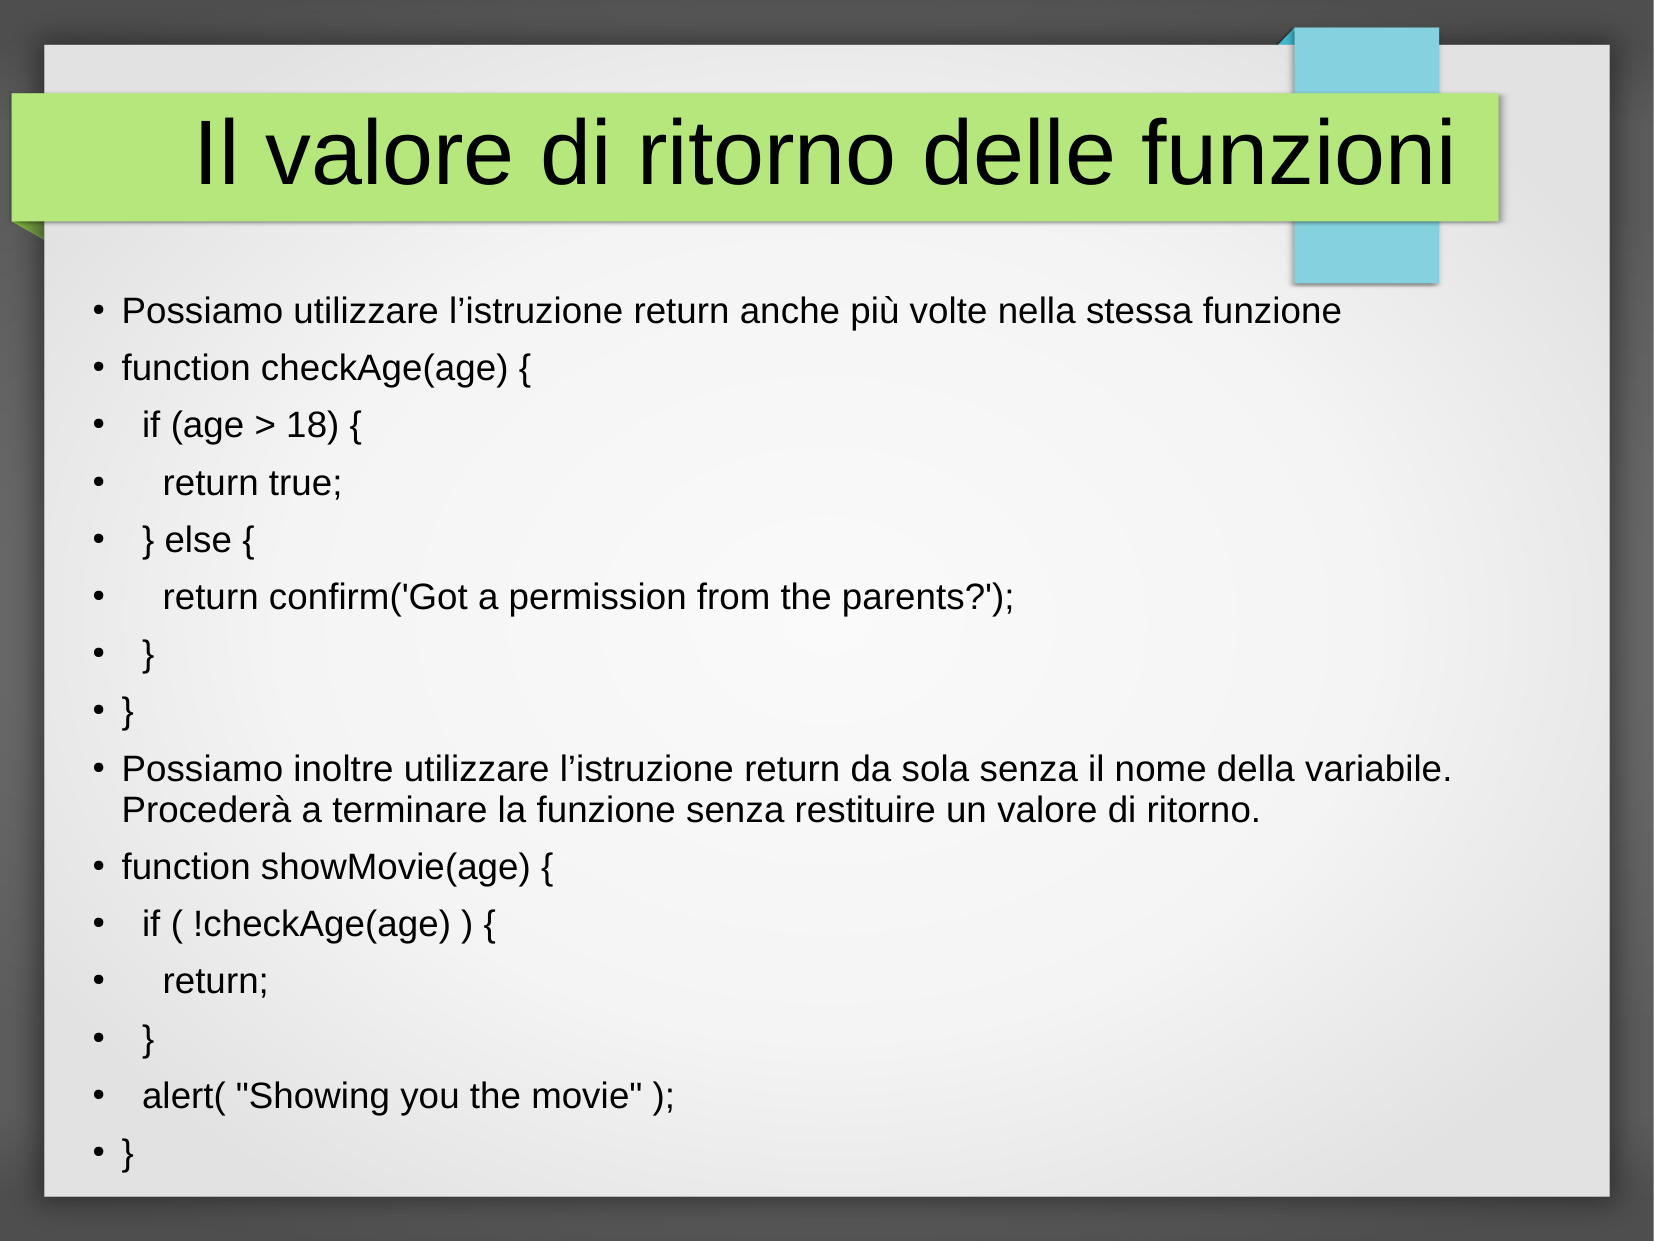

# Il valore di ritorno delle funzioni
Possiamo utilizzare l’istruzione return anche più volte nella stessa funzione
function checkAge(age) {
 if (age > 18) {
 return true;
 } else {
 return confirm('Got a permission from the parents?');
 }
}
Possiamo inoltre utilizzare l’istruzione return da sola senza il nome della variabile. Procederà a terminare la funzione senza restituire un valore di ritorno.
function showMovie(age) {
 if ( !checkAge(age) ) {
 return;
 }
 alert( "Showing you the movie" );
}